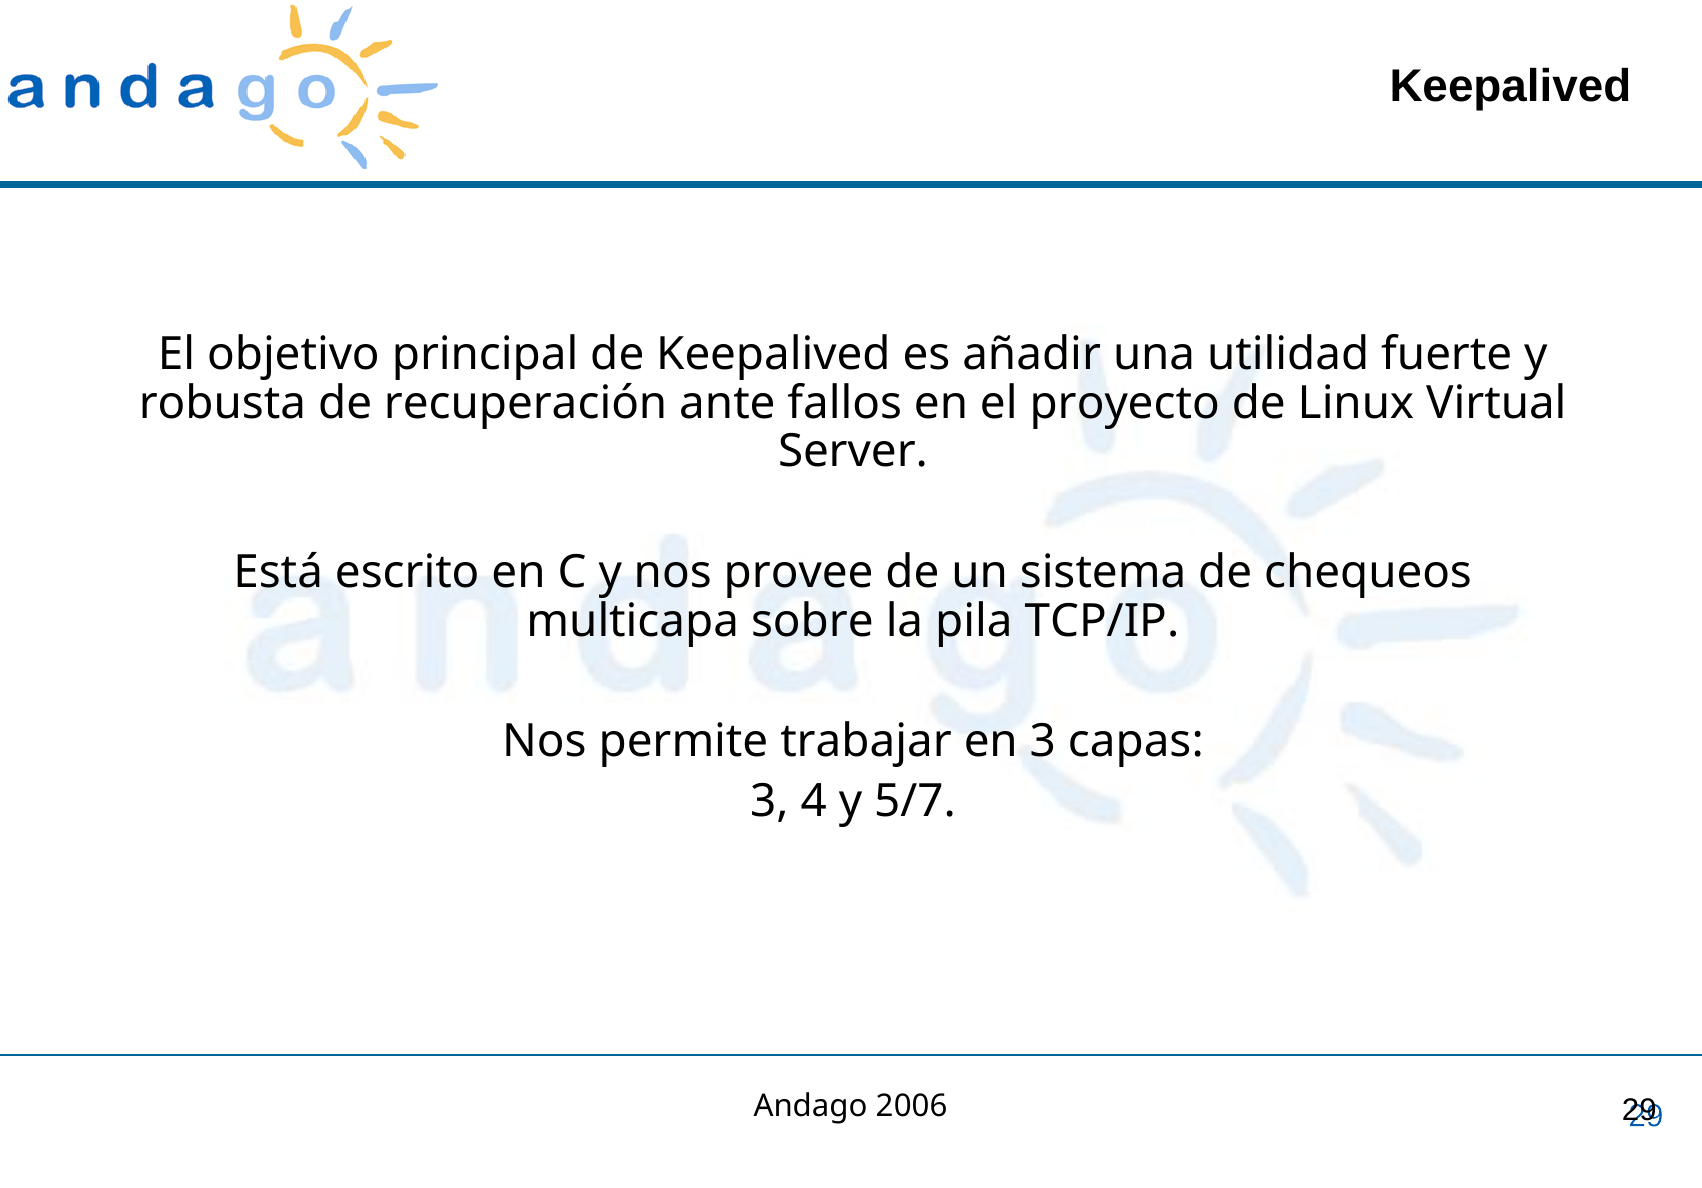

# Keepalived
El objetivo principal de Keepalived es añadir una utilidad fuerte y robusta de recuperación ante fallos en el proyecto de Linux Virtual Server.
Está escrito en C y nos provee de un sistema de chequeos multicapa sobre la pila TCP/IP.
Nos permite trabajar en 3 capas:
3, 4 y 5/7.